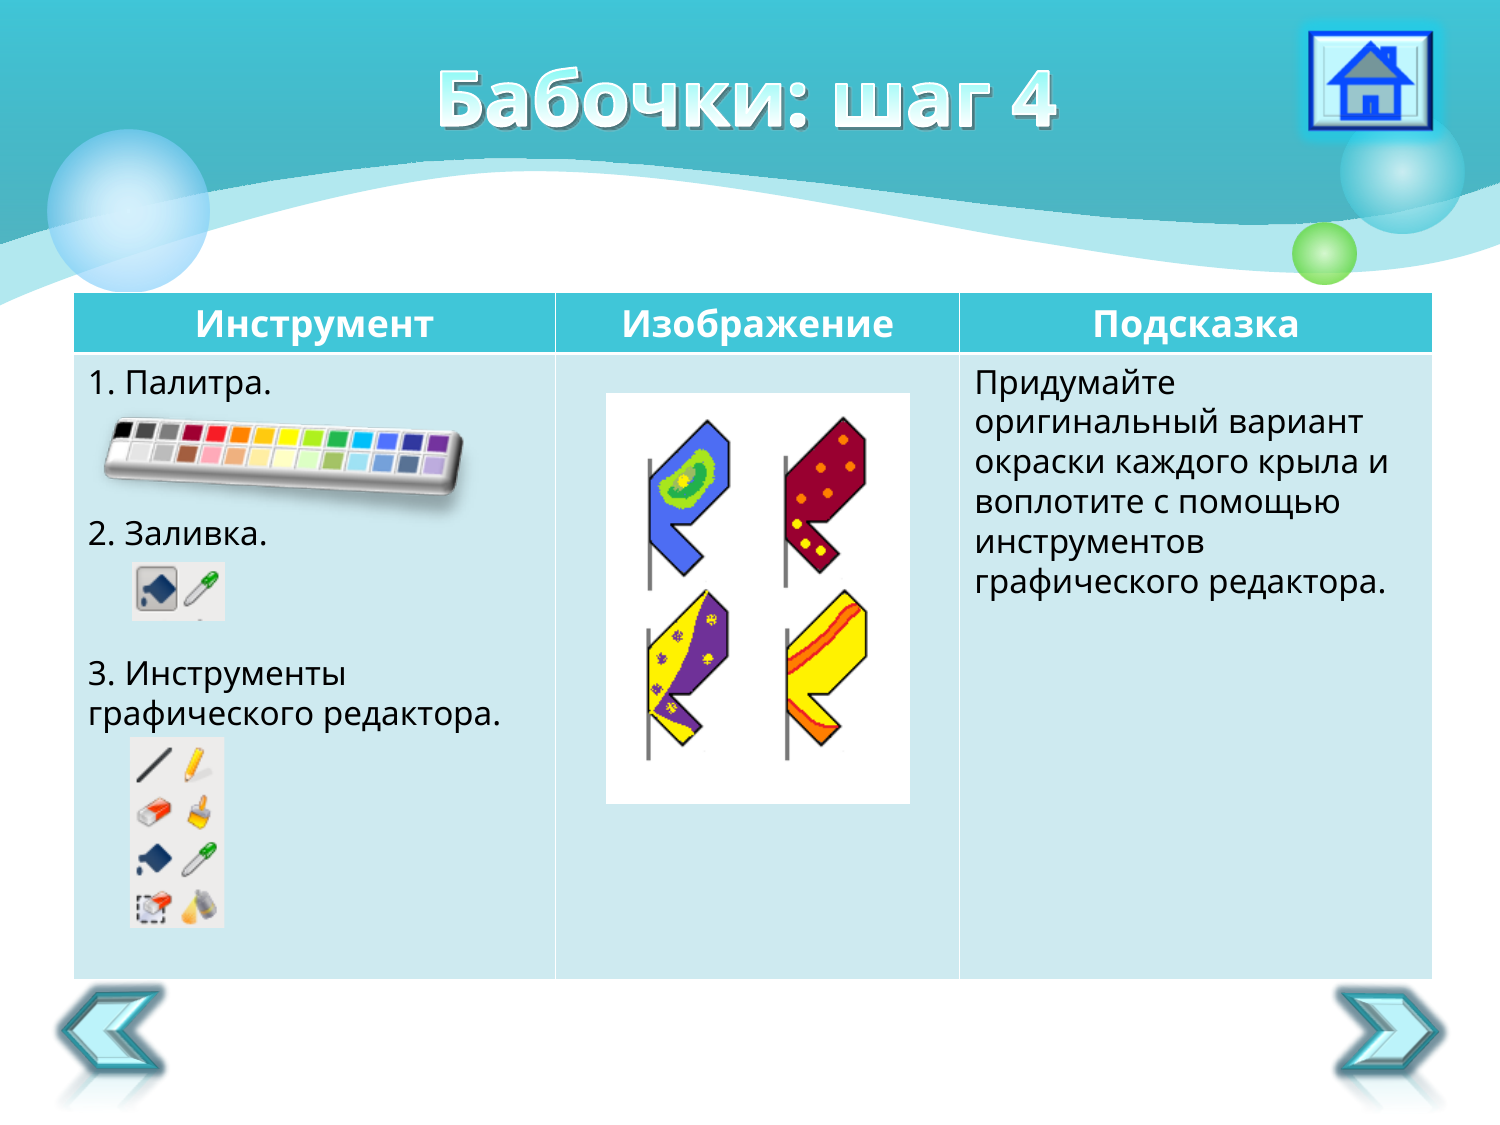

Бабочки: шаг 4
| Инструмент | Изображение | Подсказка |
| --- | --- | --- |
| 1. Палитра. 2. Заливка. 3. Инструменты графического редактора. | | Придумайте оригинальный вариант окраски каждого крыла и воплотите с помощью инструментов графического редактора. |